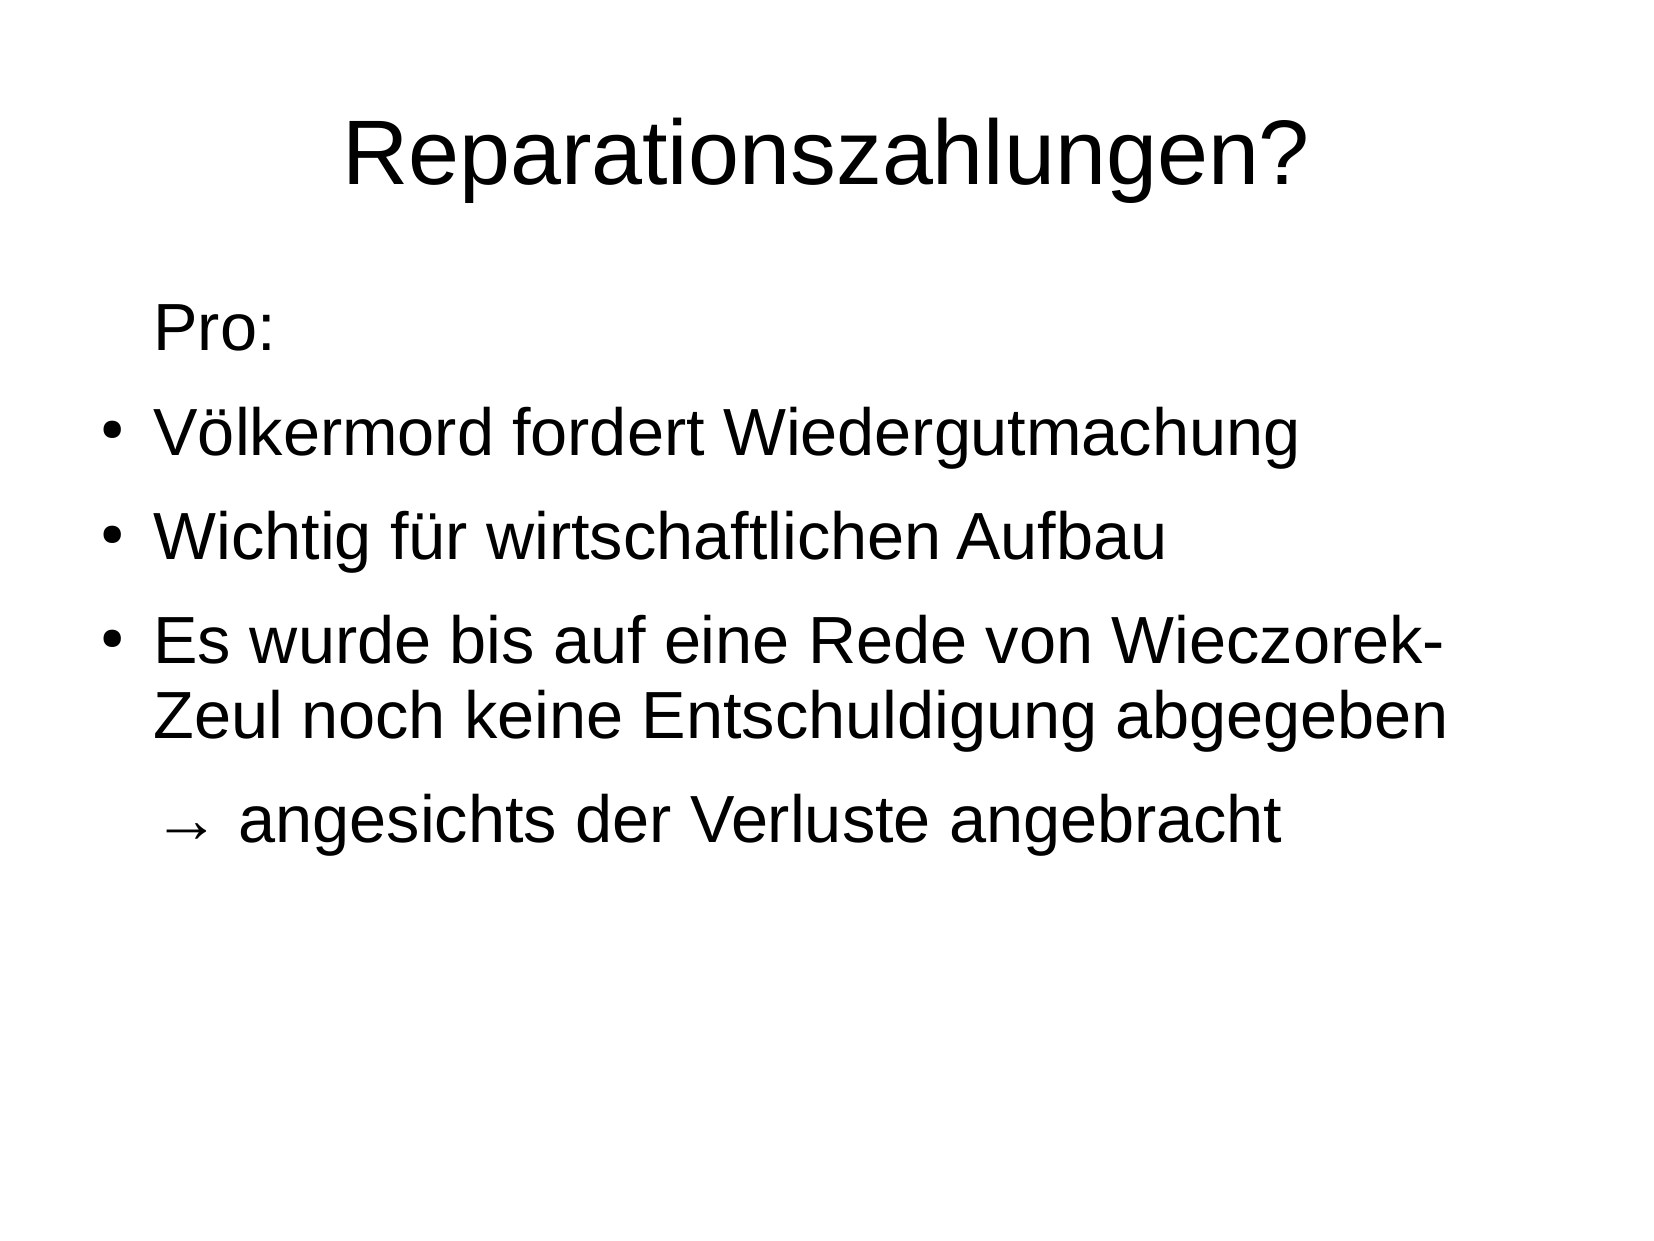

# Reparationszahlungen?
Pro:
Völkermord fordert Wiedergutmachung
Wichtig für wirtschaftlichen Aufbau
Es wurde bis auf eine Rede von Wieczorek-Zeul noch keine Entschuldigung abgegeben
→ angesichts der Verluste angebracht